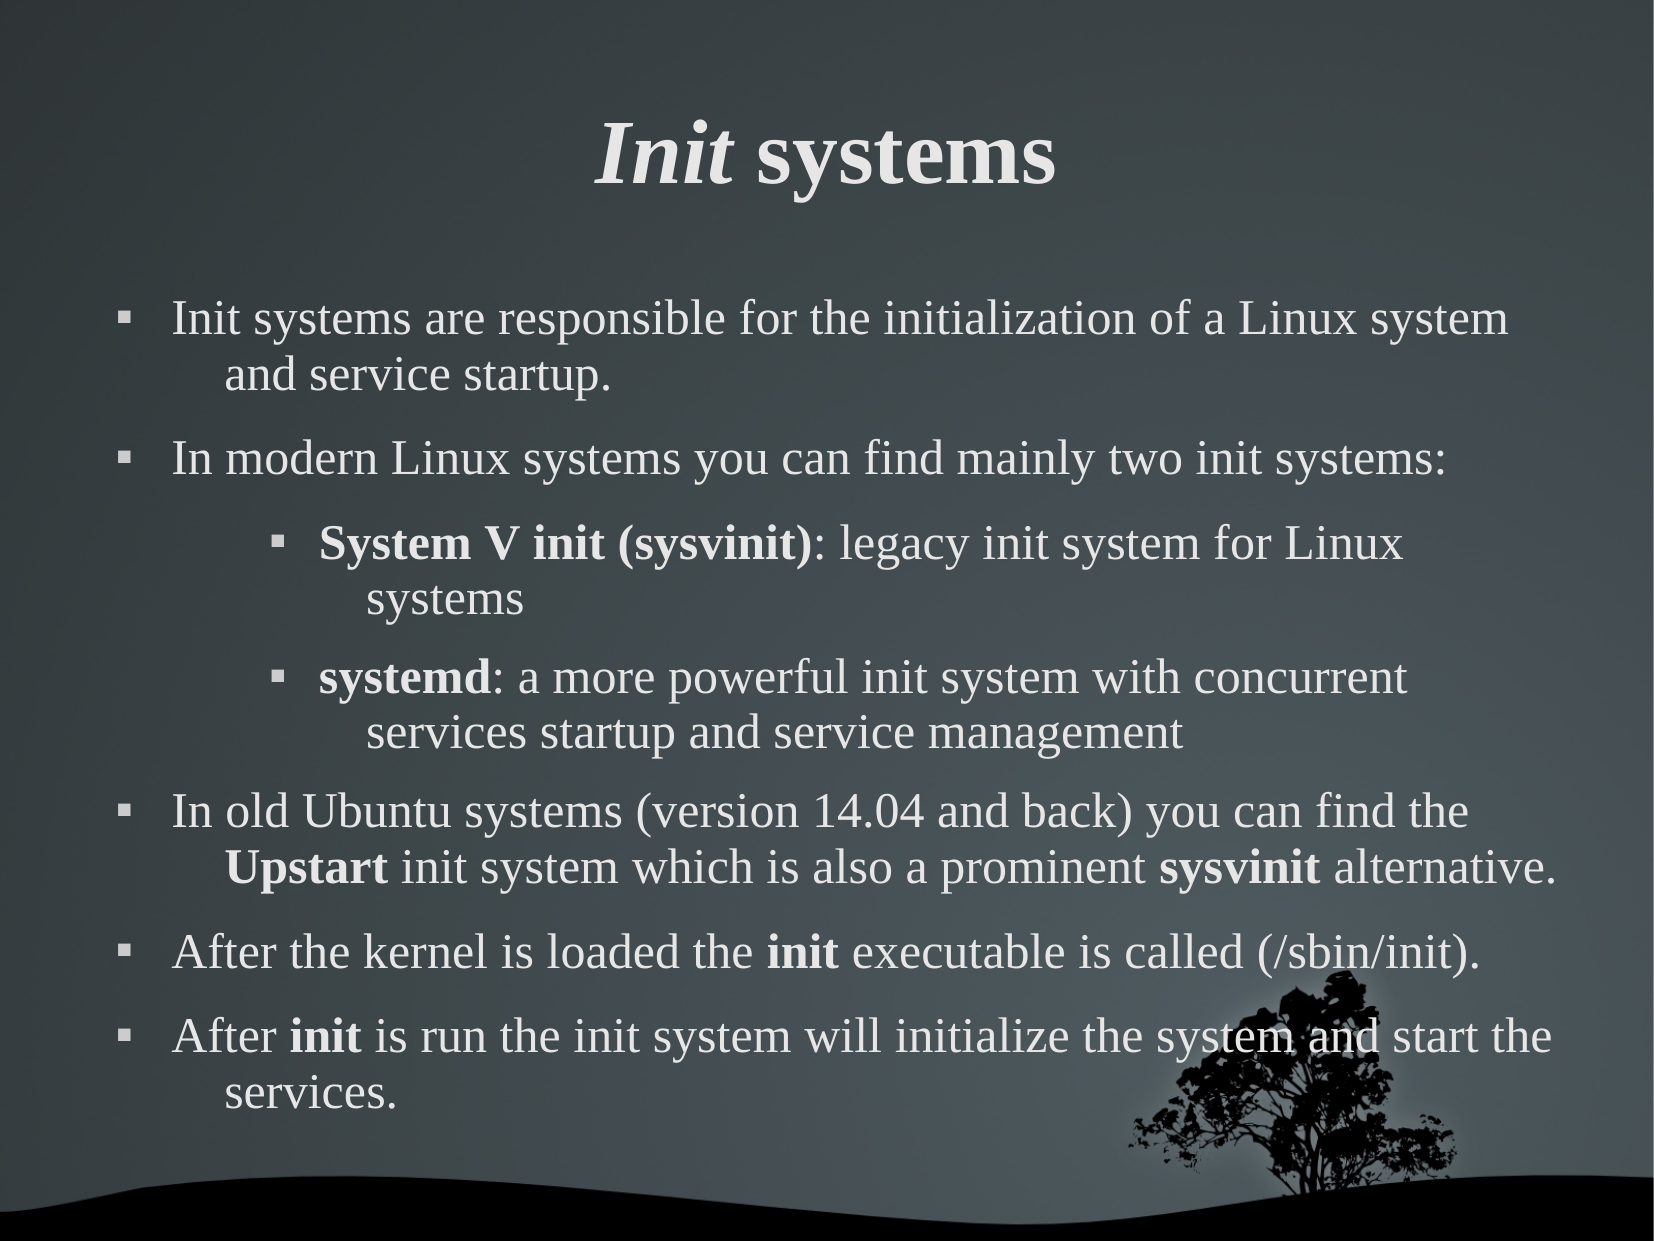

# Init systems
Init systems are responsible for the initialization of a Linux system and service startup.
In modern Linux systems you can find mainly two init systems:
System V init (sysvinit): legacy init system for Linux systems
systemd: a more powerful init system with concurrent services startup and service management
In old Ubuntu systems (version 14.04 and back) you can find the Upstart init system which is also a prominent sysvinit alternative.
After the kernel is loaded the init executable is called (/sbin/init).
After init is run the init system will initialize the system and start the services.